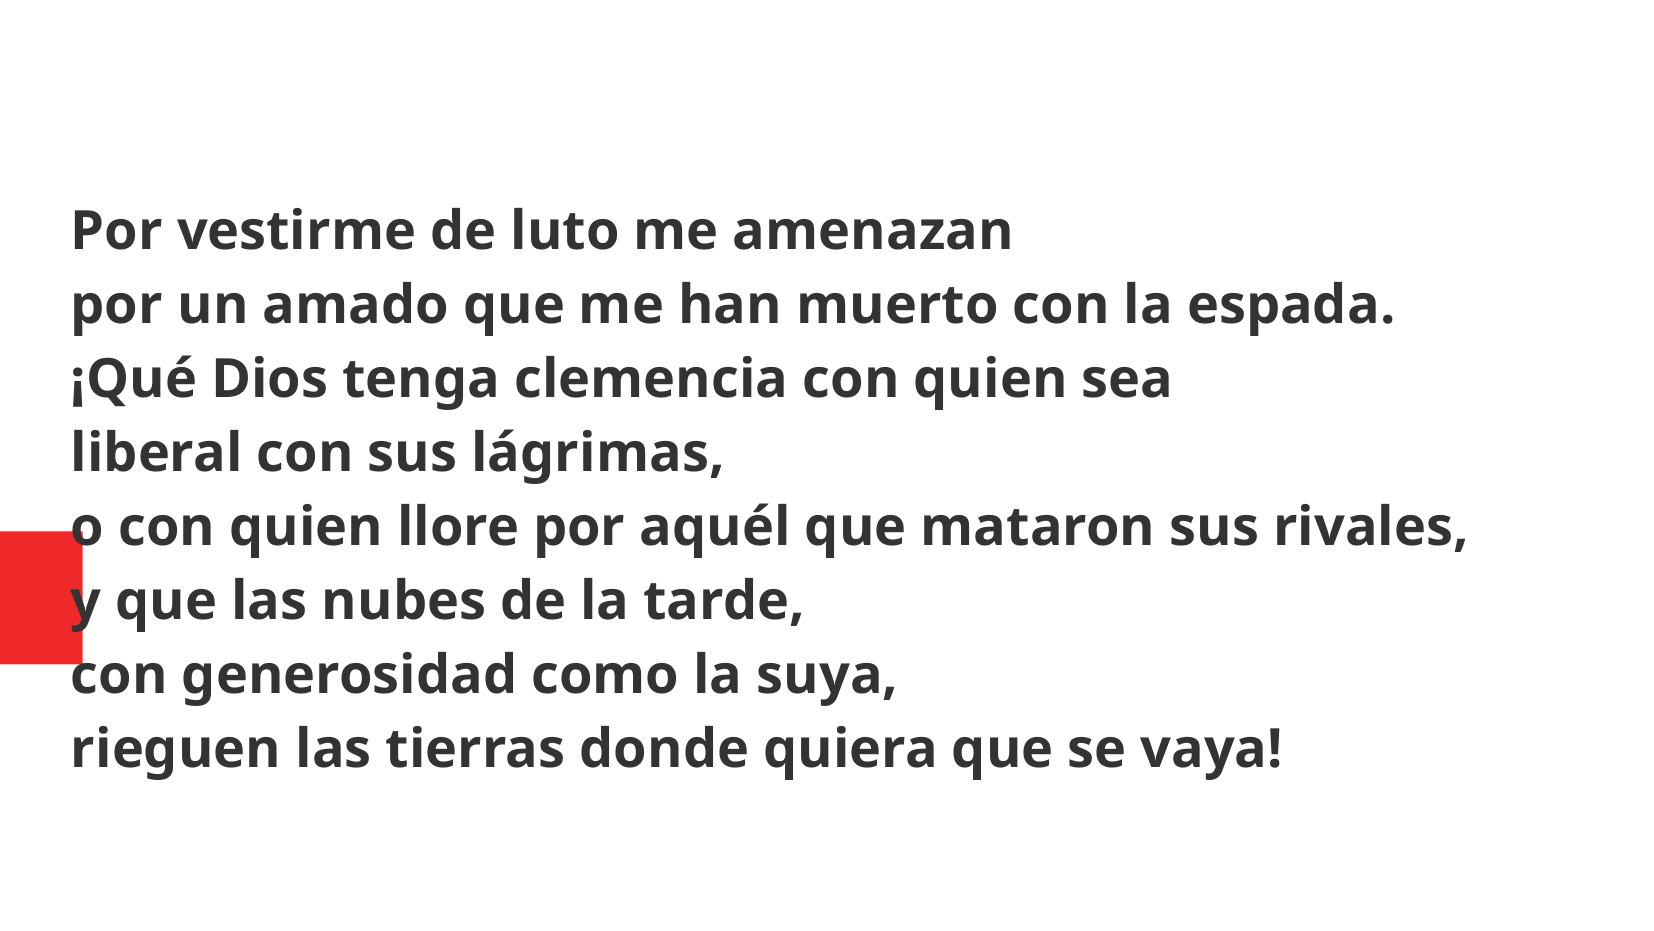

# Por vestirme de luto me amenazan por un amado que me han muerto con la espada. ¡Qué Dios tenga clemencia con quien sea liberal con sus lágrimas, o con quien llore por aquél que mataron sus rivales, y que las nubes de la tarde, con generosidad como la suya, rieguen las tierras donde quiera que se vaya!